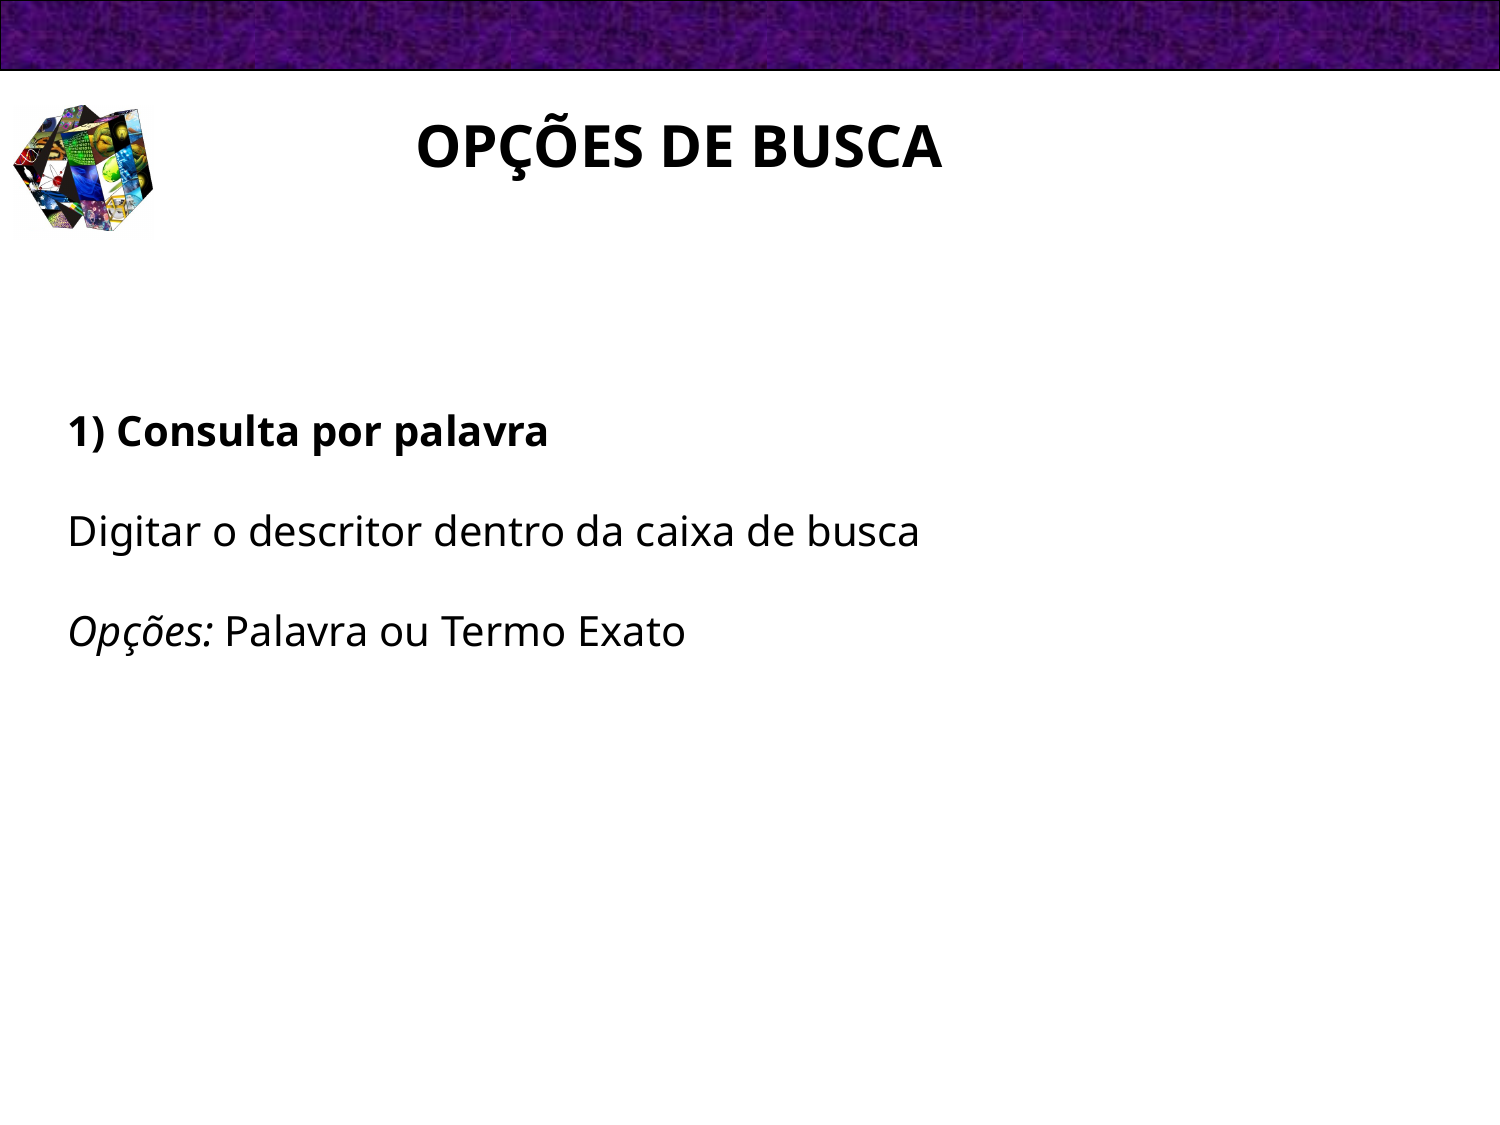

OPÇÕES DE BUSCA
1) Consulta por palavra
Digitar o descritor dentro da caixa de busca
Opções: Palavra ou Termo Exato